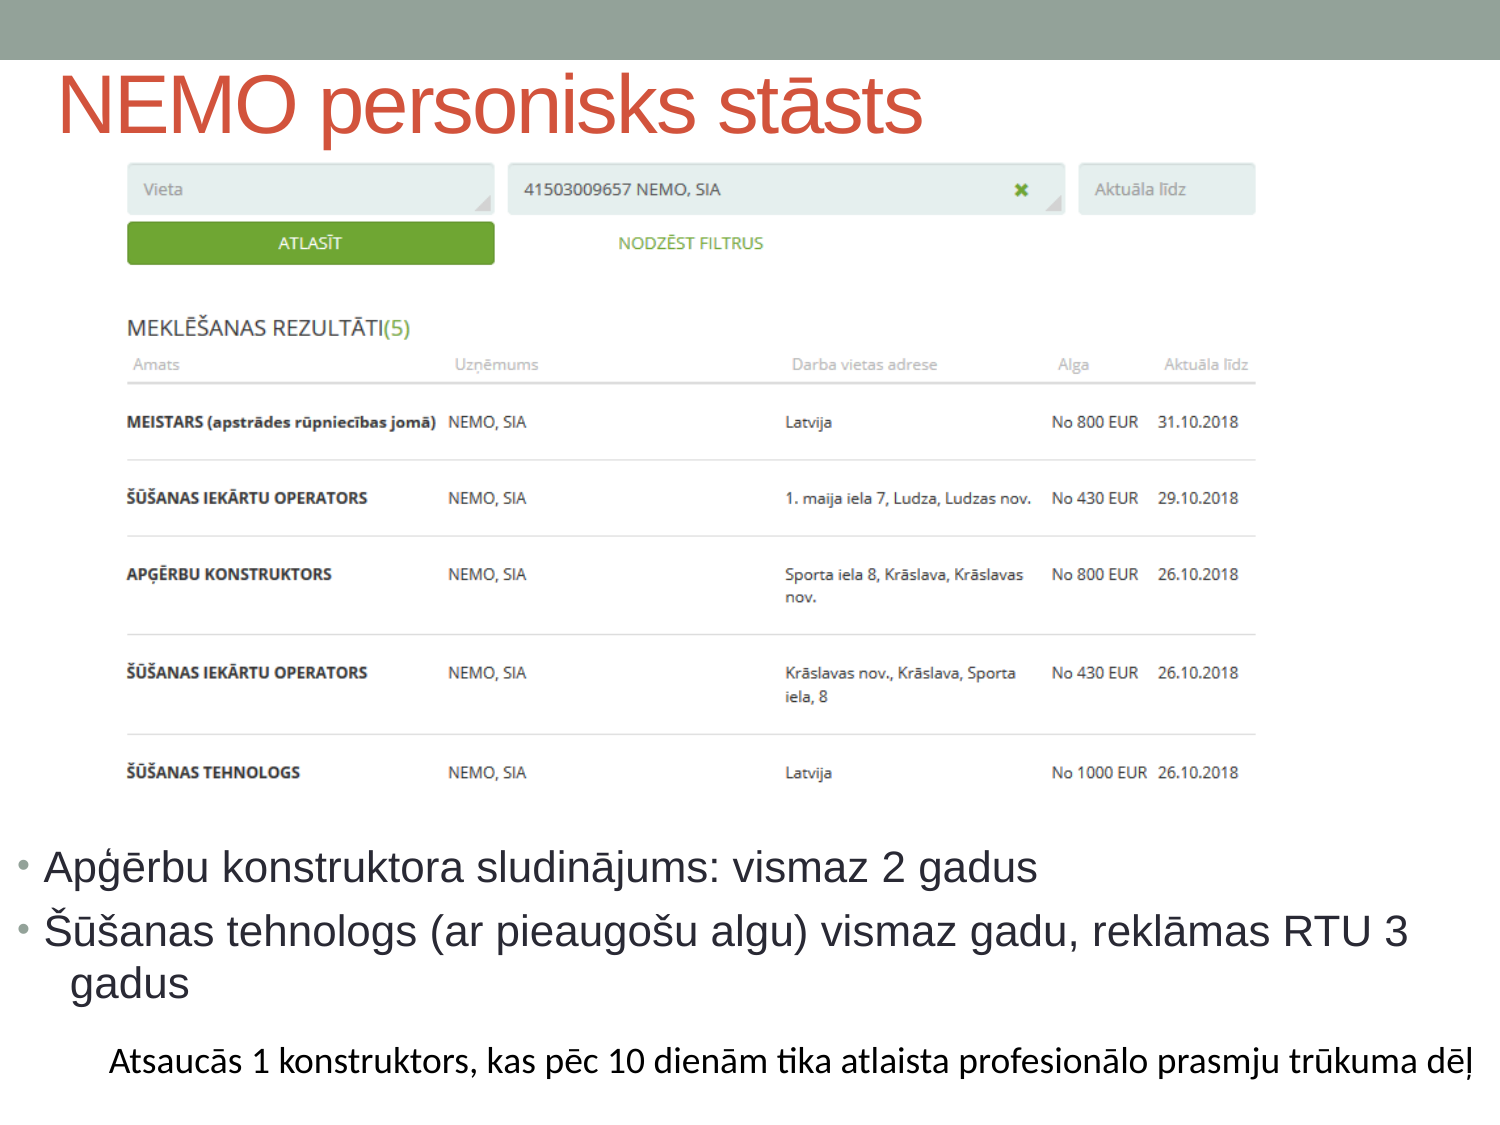

# NEMO personisks stāsts
Apģērbu konstruktora sludinājums: vismaz 2 gadus
Šūšanas tehnologs (ar pieaugošu algu) vismaz gadu, reklāmas RTU 3 gadus
Atsaucās 1 konstruktors, kas pēc 10 dienām tika atlaista profesionālo prasmju trūkuma dēļ